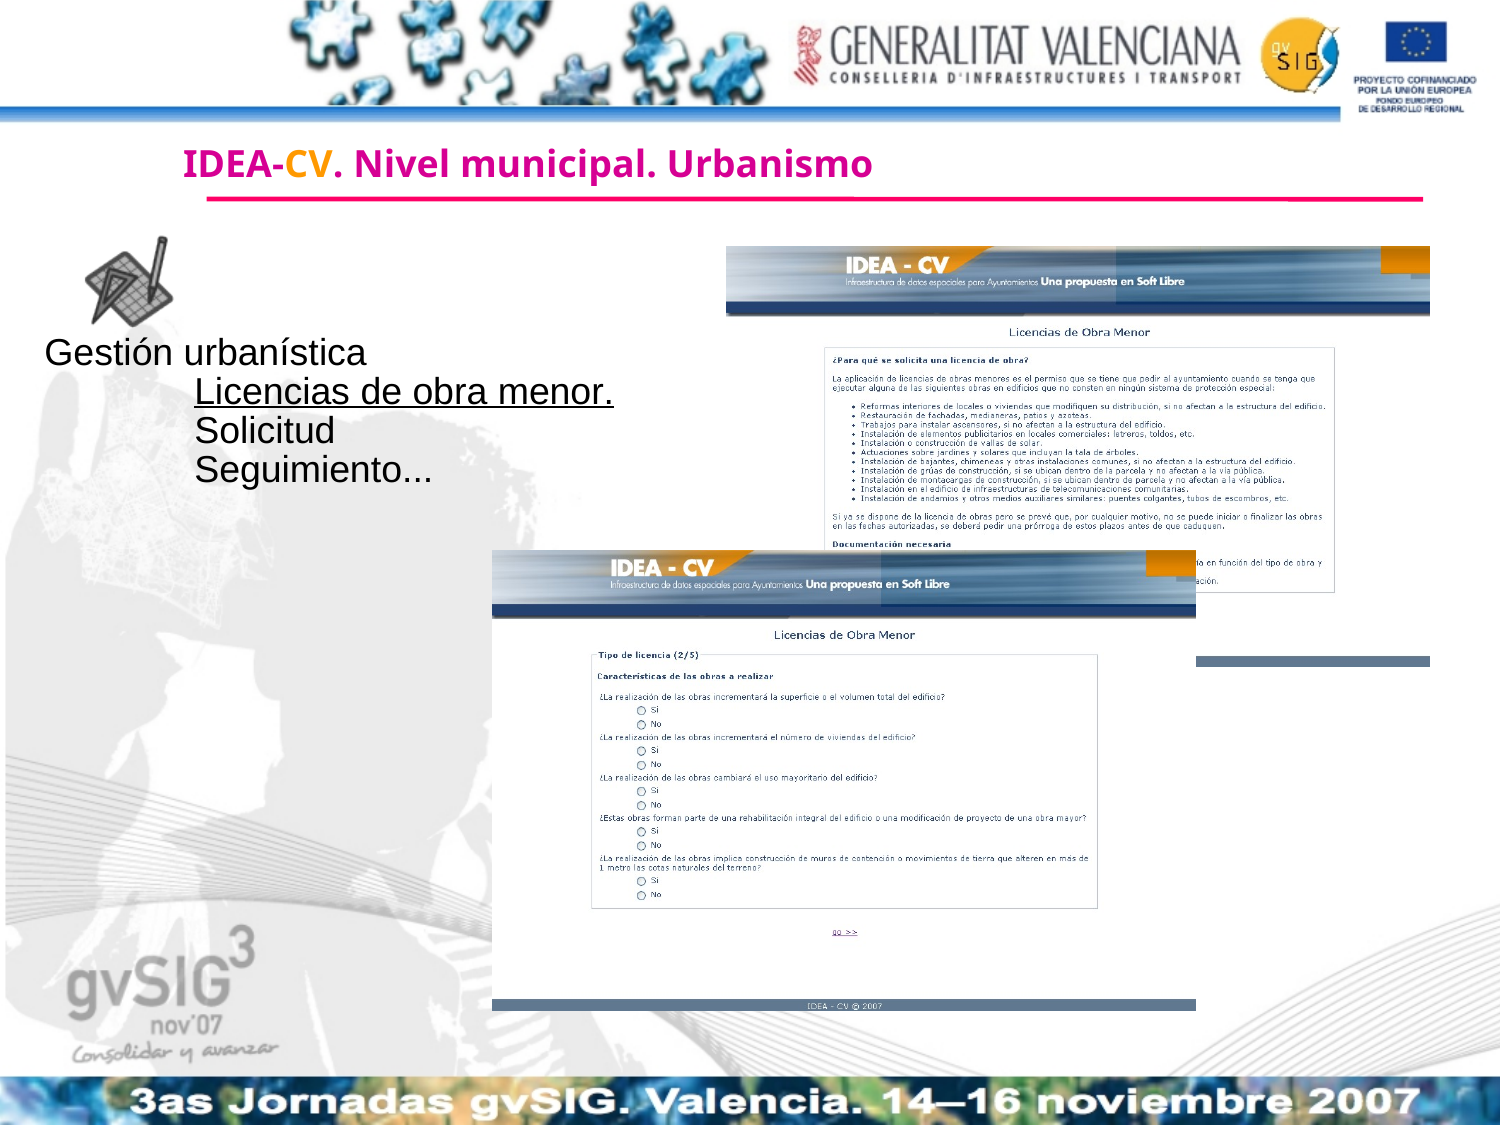

IDEA-CV. Nivel municipal. Urbanismo
Gestión urbanística
Licencias de obra menor.
Solicitud
Seguimiento...